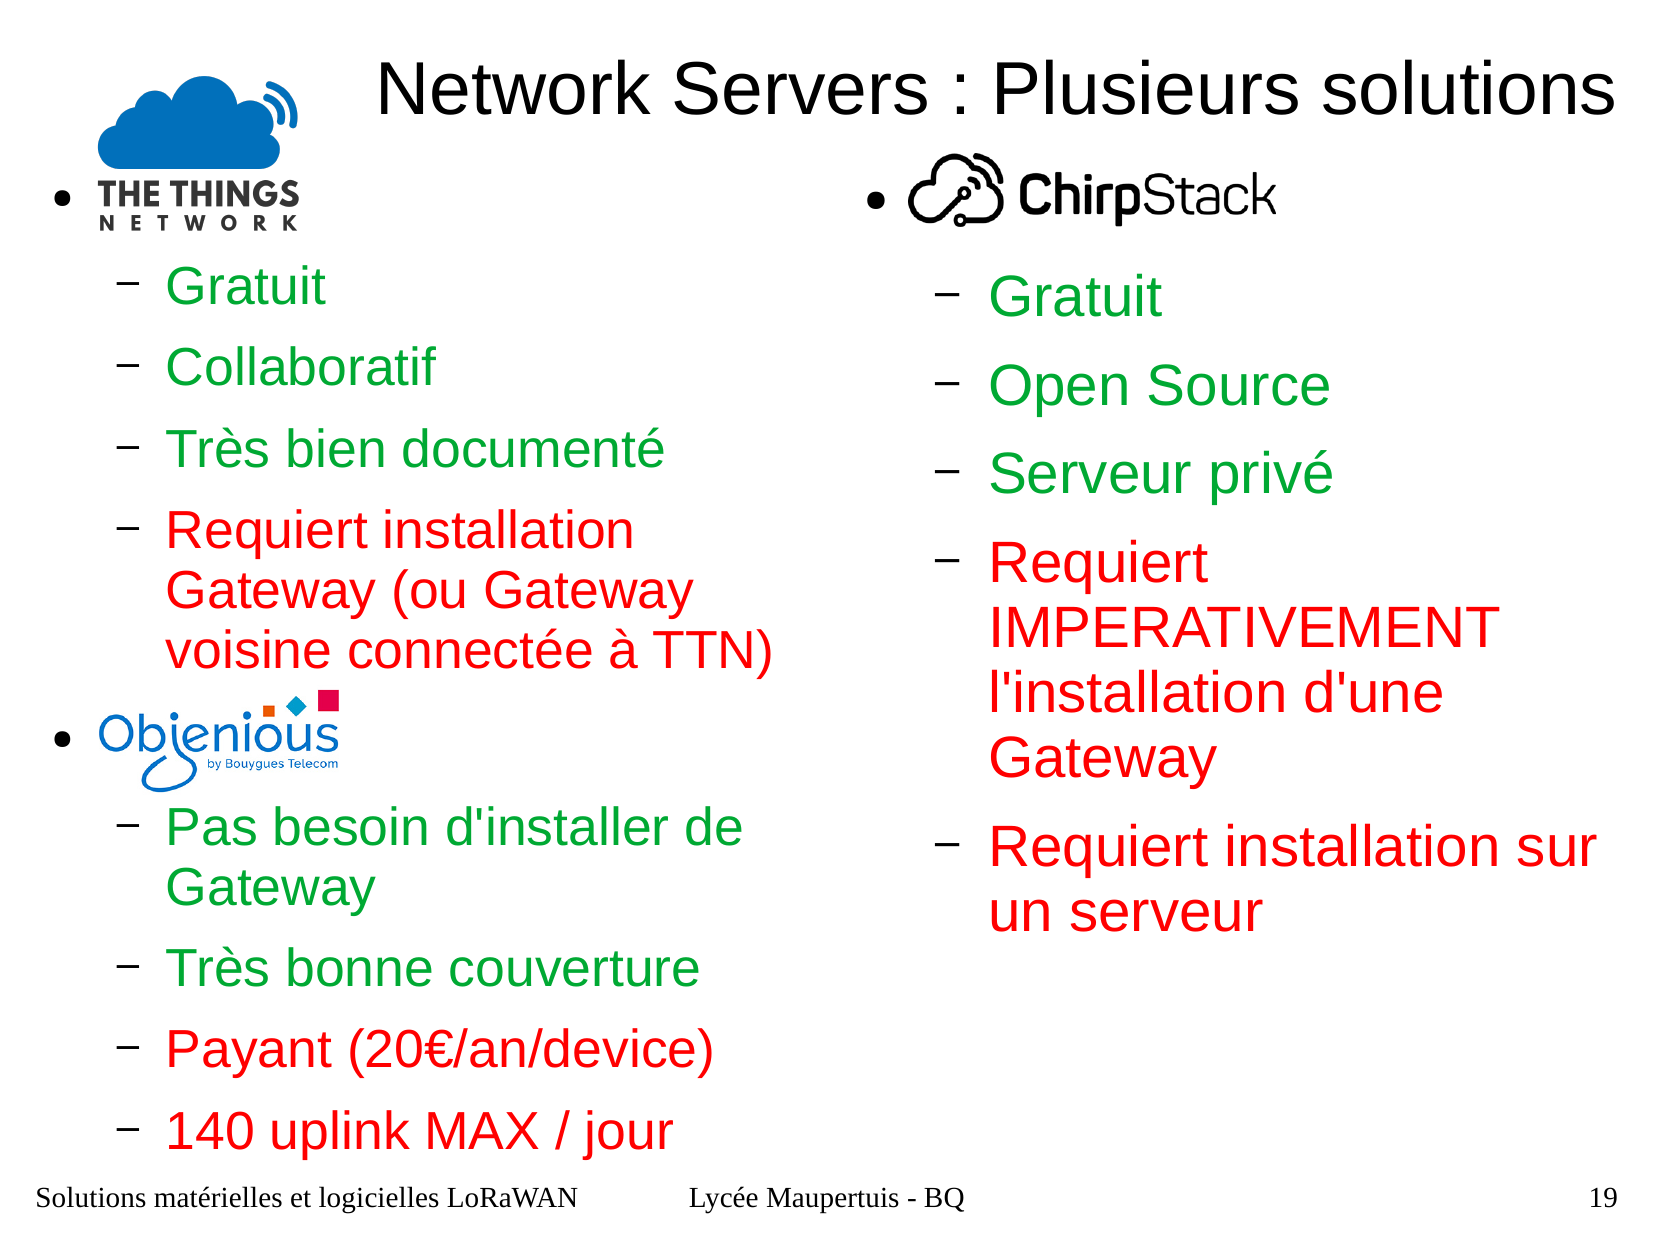

Network Servers : Plusieurs solutions
Gratuit
Collaboratif
Très bien documenté
Requiert installation Gateway (ou Gateway voisine connectée à TTN)
Pas besoin d'installer de Gateway
Très bonne couverture
Payant (20€/an/device)
140 uplink MAX / jour
# Gratuit
Open Source
Serveur privé
Requiert IMPERATIVEMENT l'installation d'une Gateway
Requiert installation sur un serveur
Solutions matérielles et logicielles LoRaWAN
Lycée Maupertuis - BQ
19